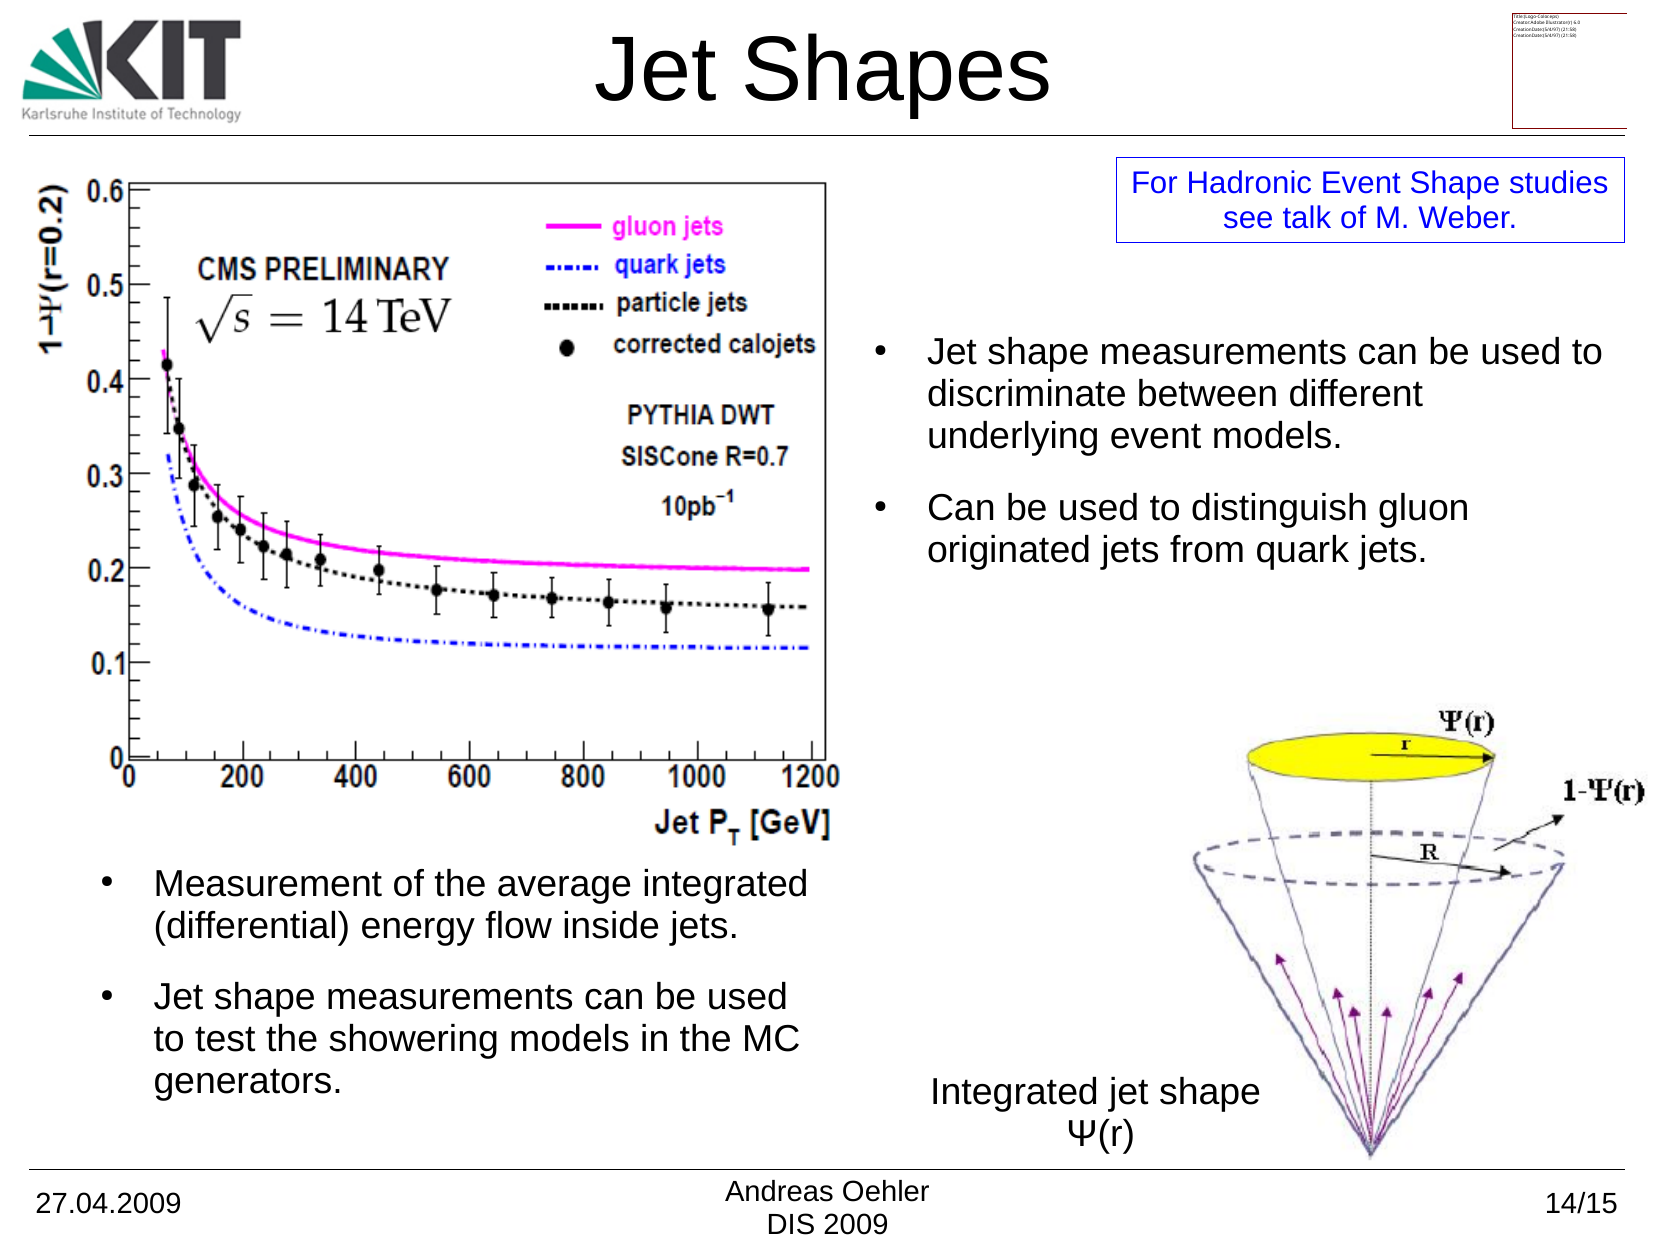

# Jet Shapes
For Hadronic Event Shape studies
see talk of M. Weber.
Jet shape measurements can be used to discriminate between different underlying event models.
Can be used to distinguish gluon originated jets from quark jets.
Measurement of the average integrated (differential) energy flow inside jets.
Jet shape measurements can be used to test the showering models in the MC generators.
Integrated jet shape
Ψ(r)
Andreas Oehler DIS 2009
27.04.2009
14